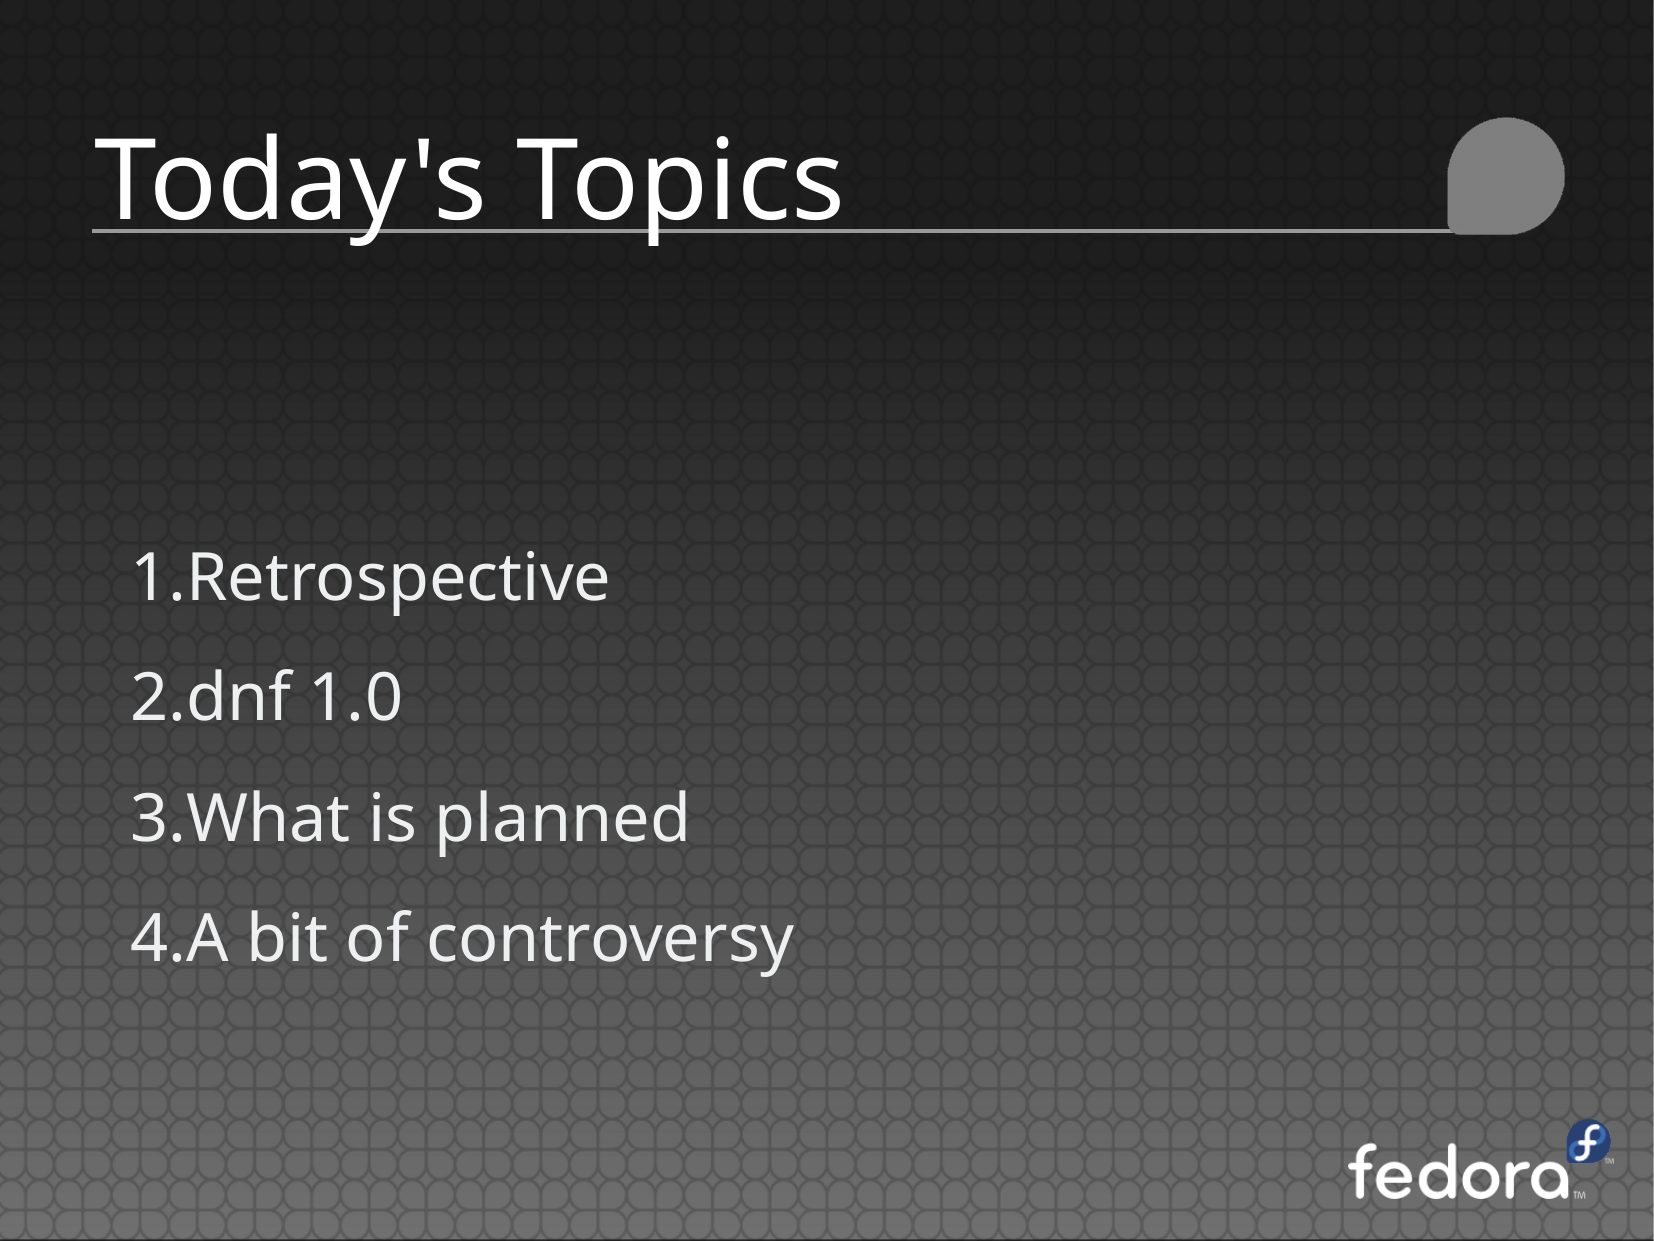

# Today's Topics
Retrospective
dnf 1.0
What is planned
A bit of controversy